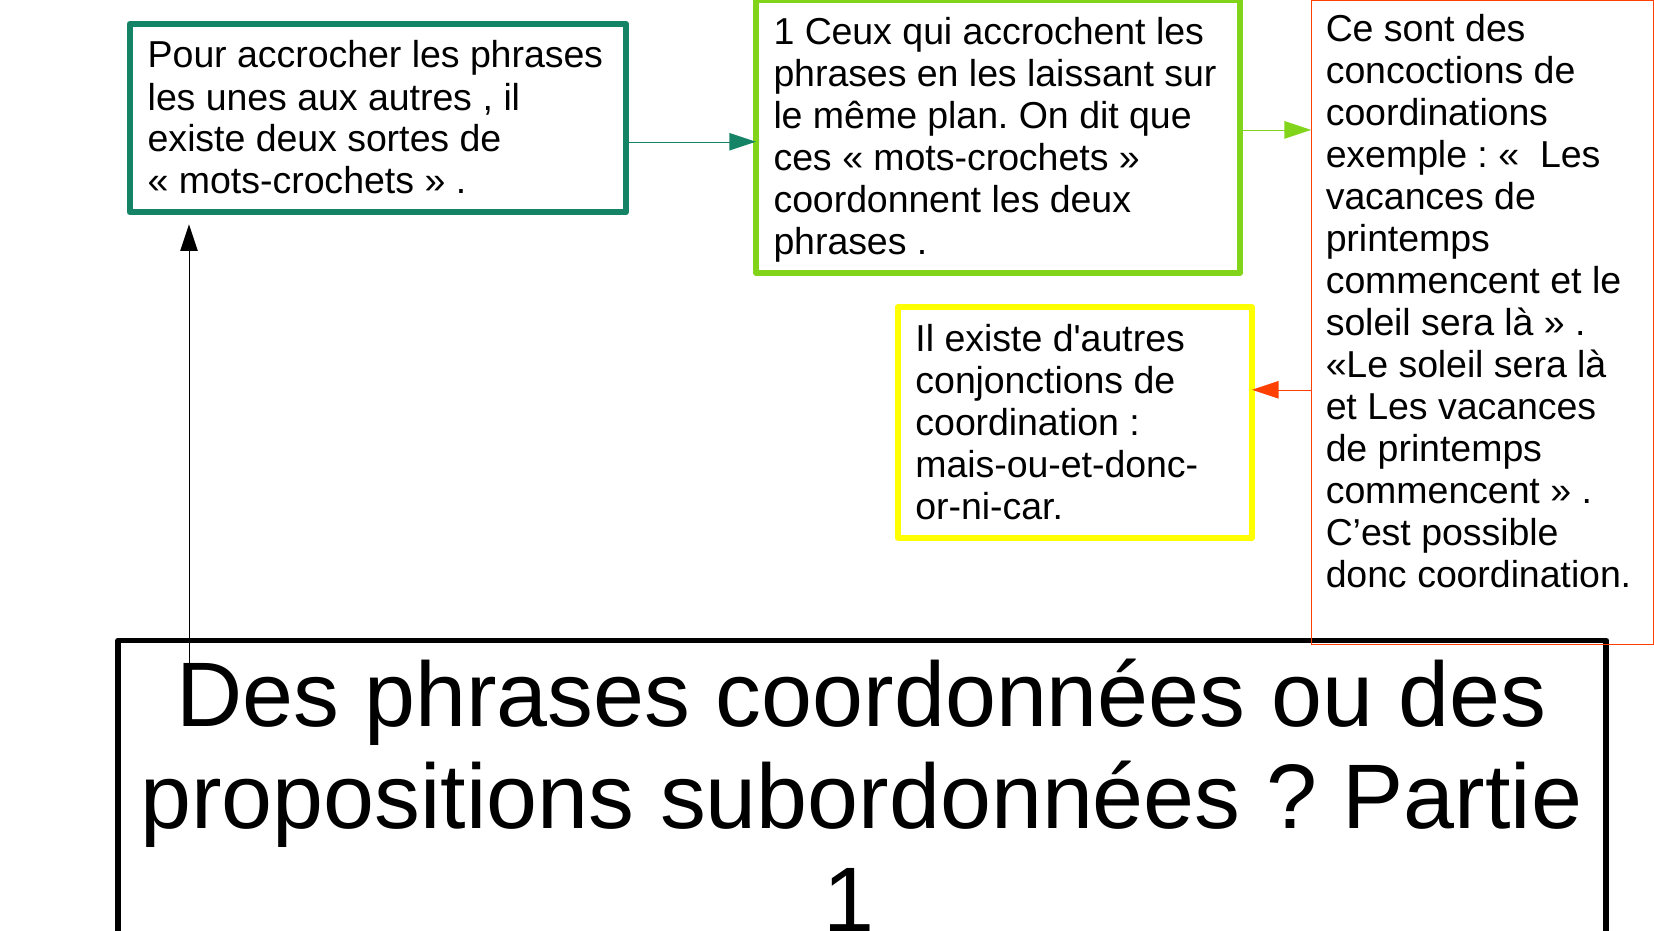

1 Ceux qui accrochent les phrases en les laissant sur le même plan. On dit que ces « mots-crochets » coordonnent les deux phrases .
Ce sont des concoctions de coordinations exemple : «  Les vacances de printemps commencent et le soleil sera là » .  «Le soleil sera là et Les vacances de printemps commencent » .
C’est possible donc coordination.
Pour accrocher les phrases les unes aux autres , il existe deux sortes de « mots-crochets » .
Il existe d'autres conjonctions de coordination : mais-ou-et-donc-or-ni-car.
# Des phrases coordonnées ou des propositions subordonnées ? Partie 1